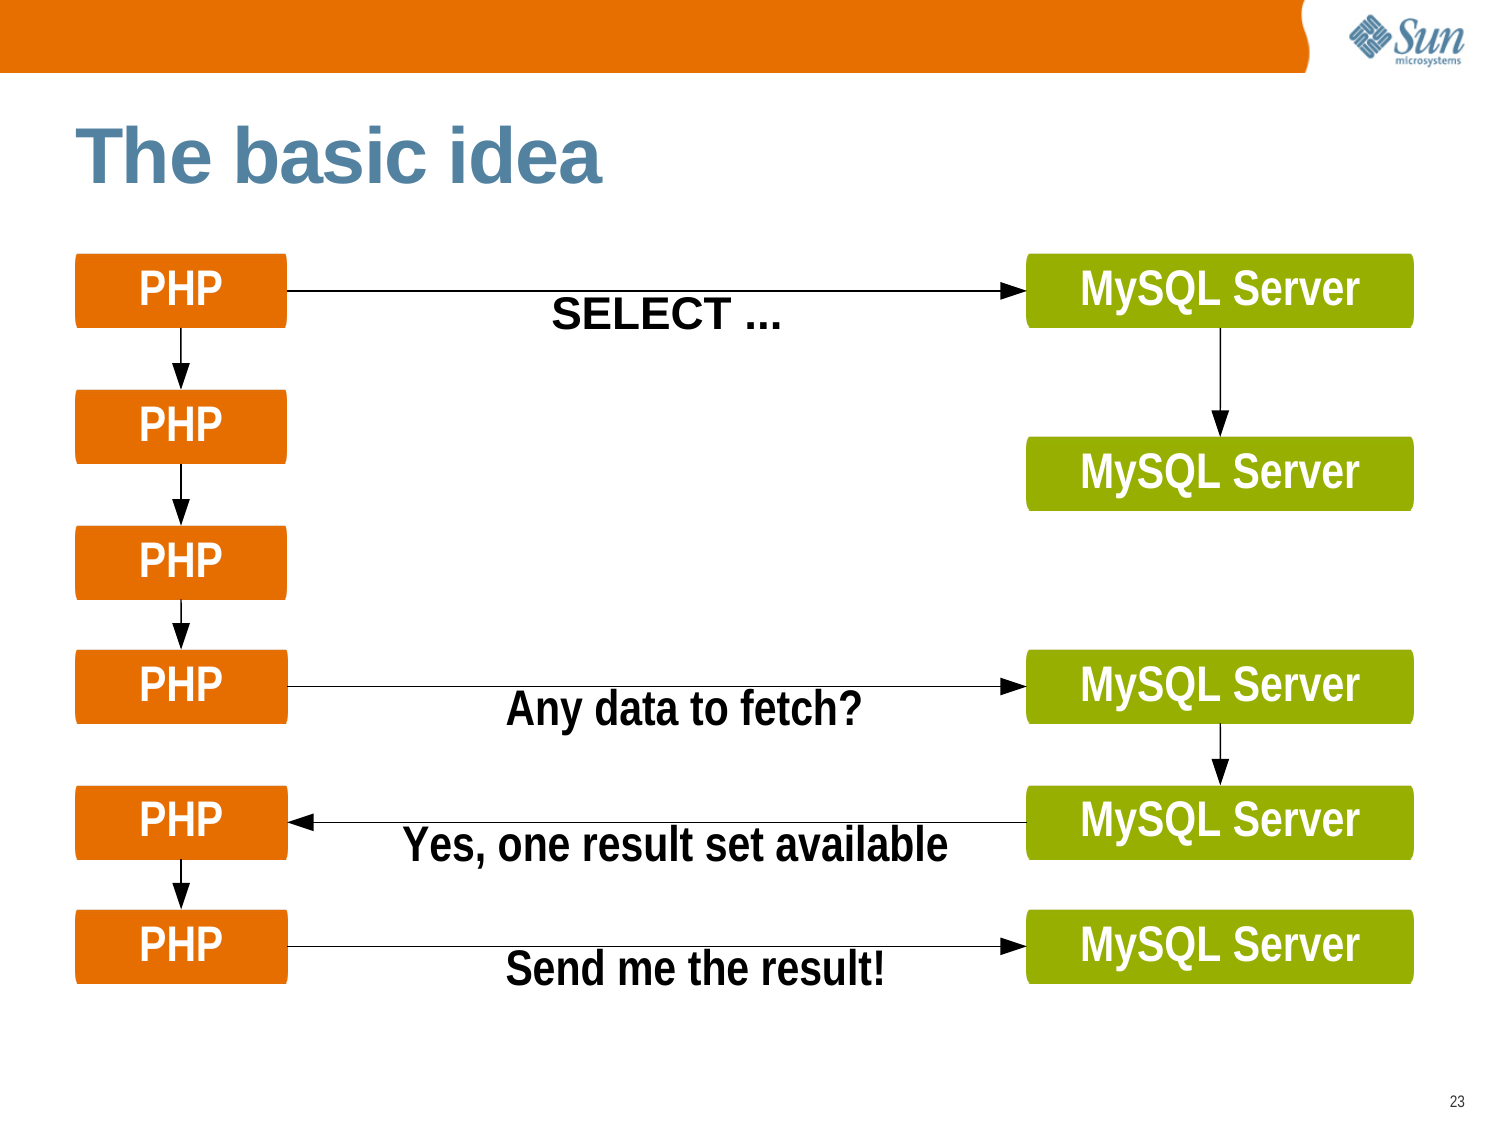

# The basic idea
PHP
MySQL Server
PHP
PHP
MySQL Server
PHP
PHP
MySQL Server
PHP
MySQL Server
PHP
MySQL Server